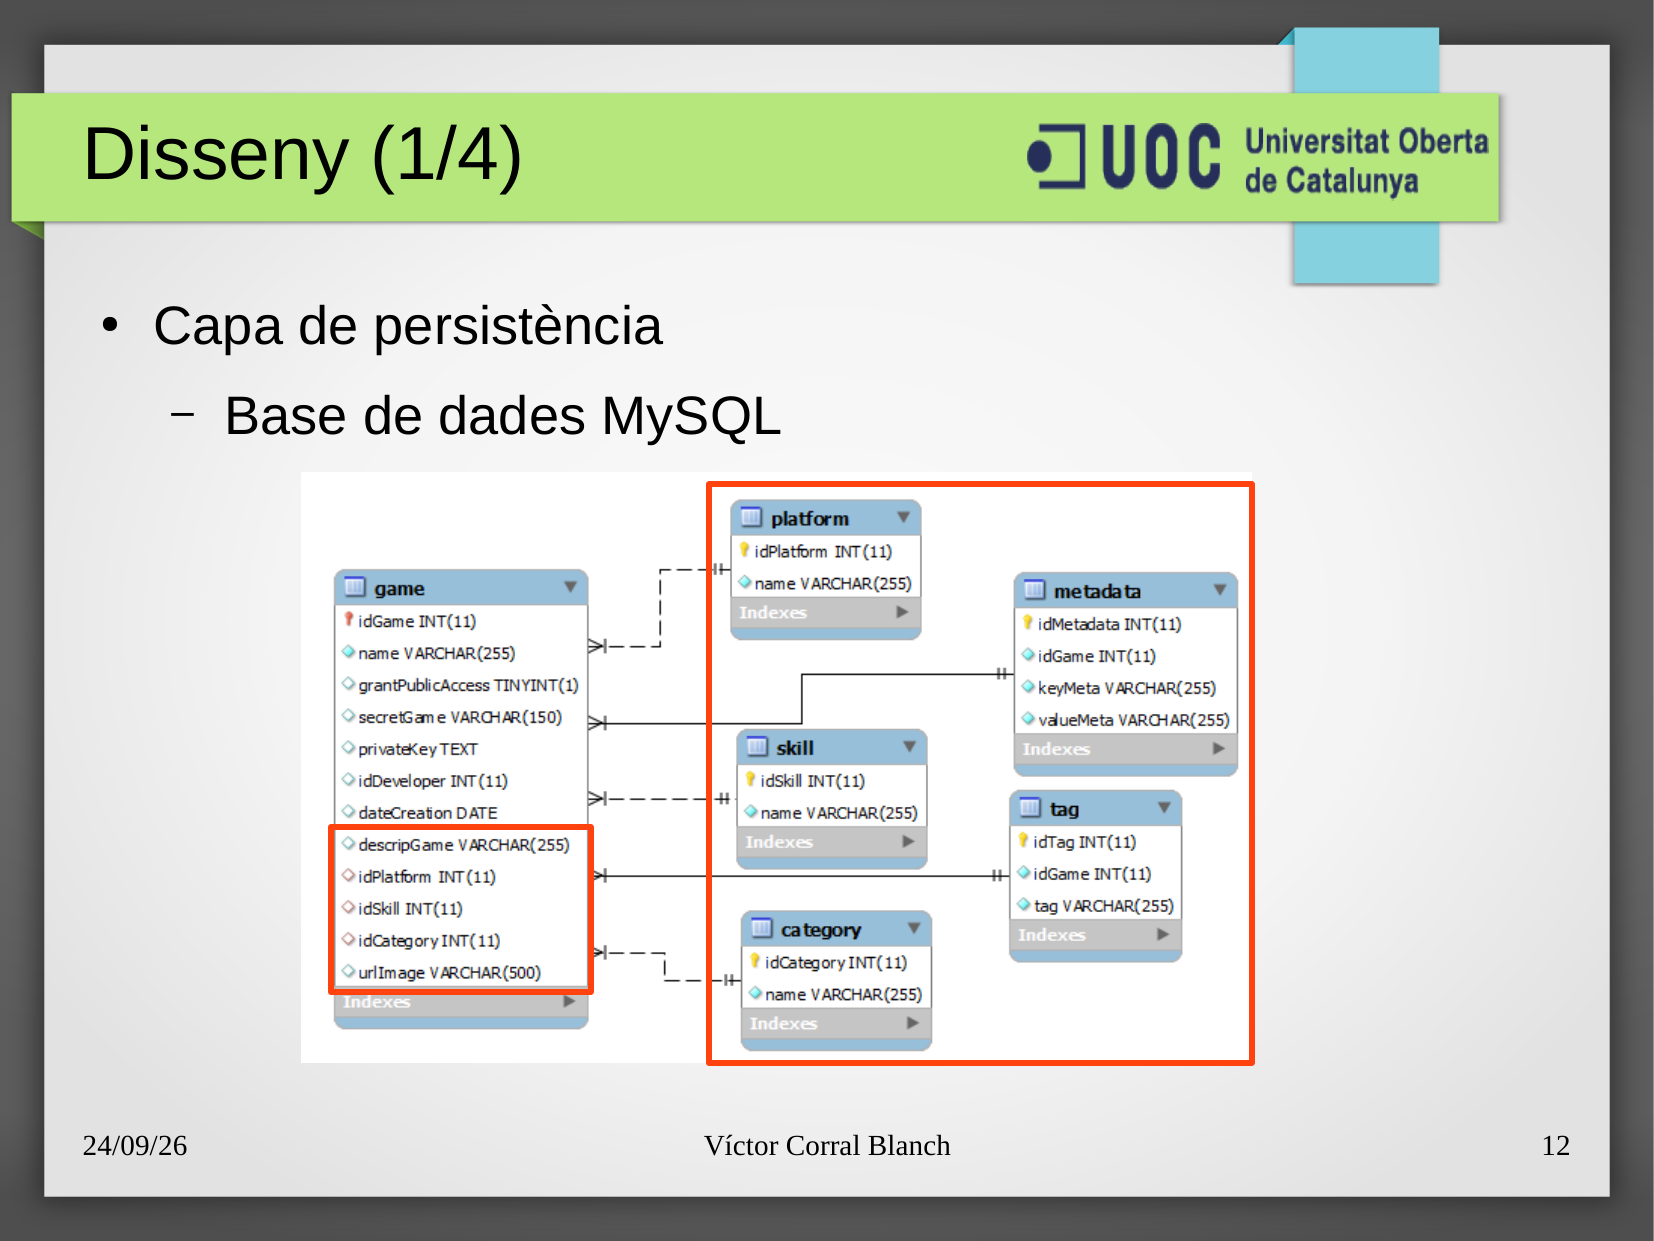

# Disseny (1/4)
Capa de persistència
Base de dades MySQL
Víctor Corral Blanch
12